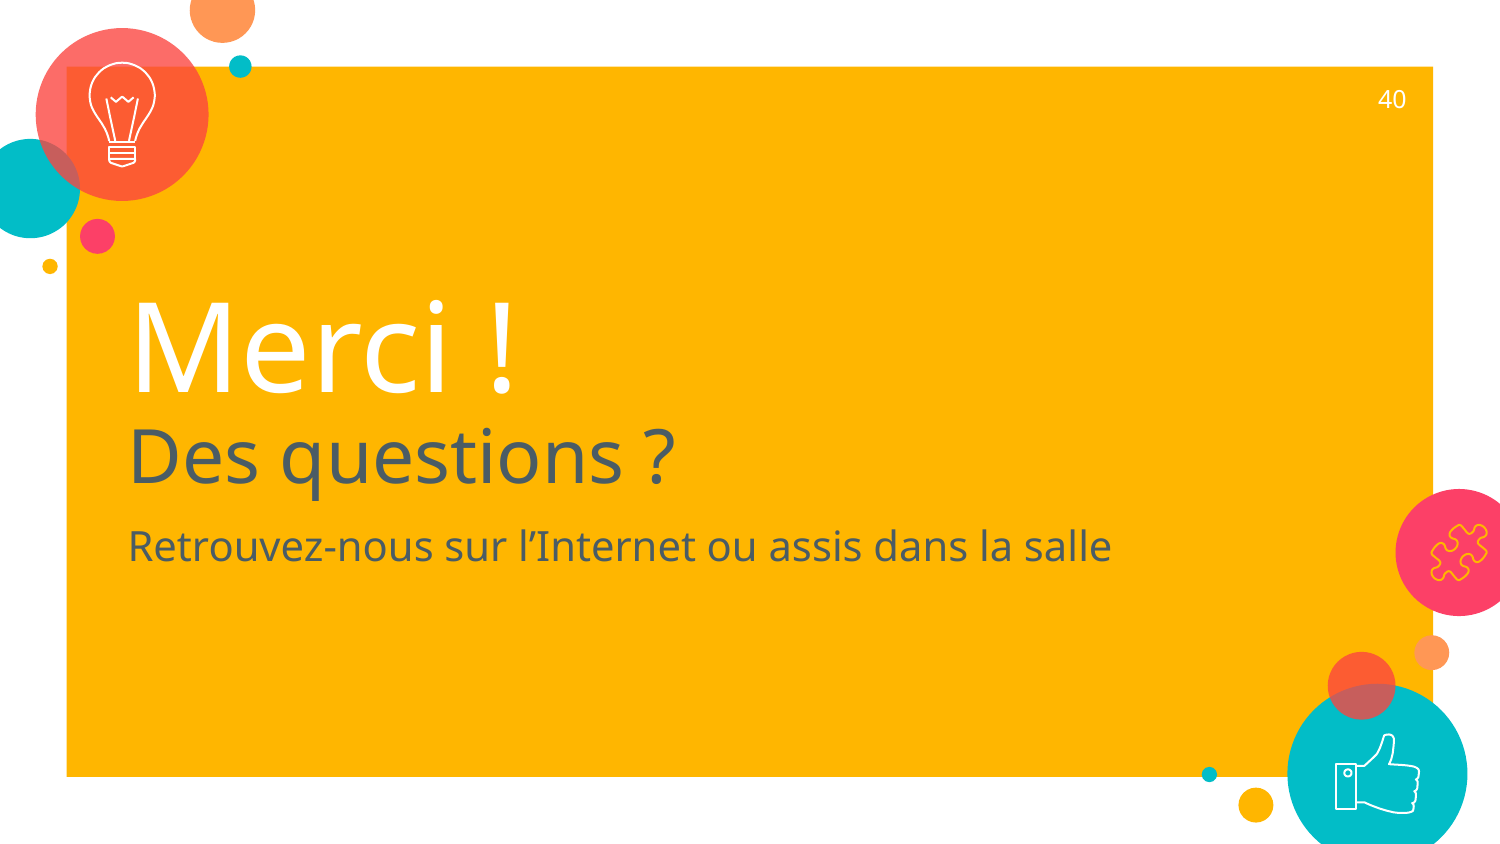

# Merci !
Des questions ?
Retrouvez-nous sur l’Internet ou assis dans la salle